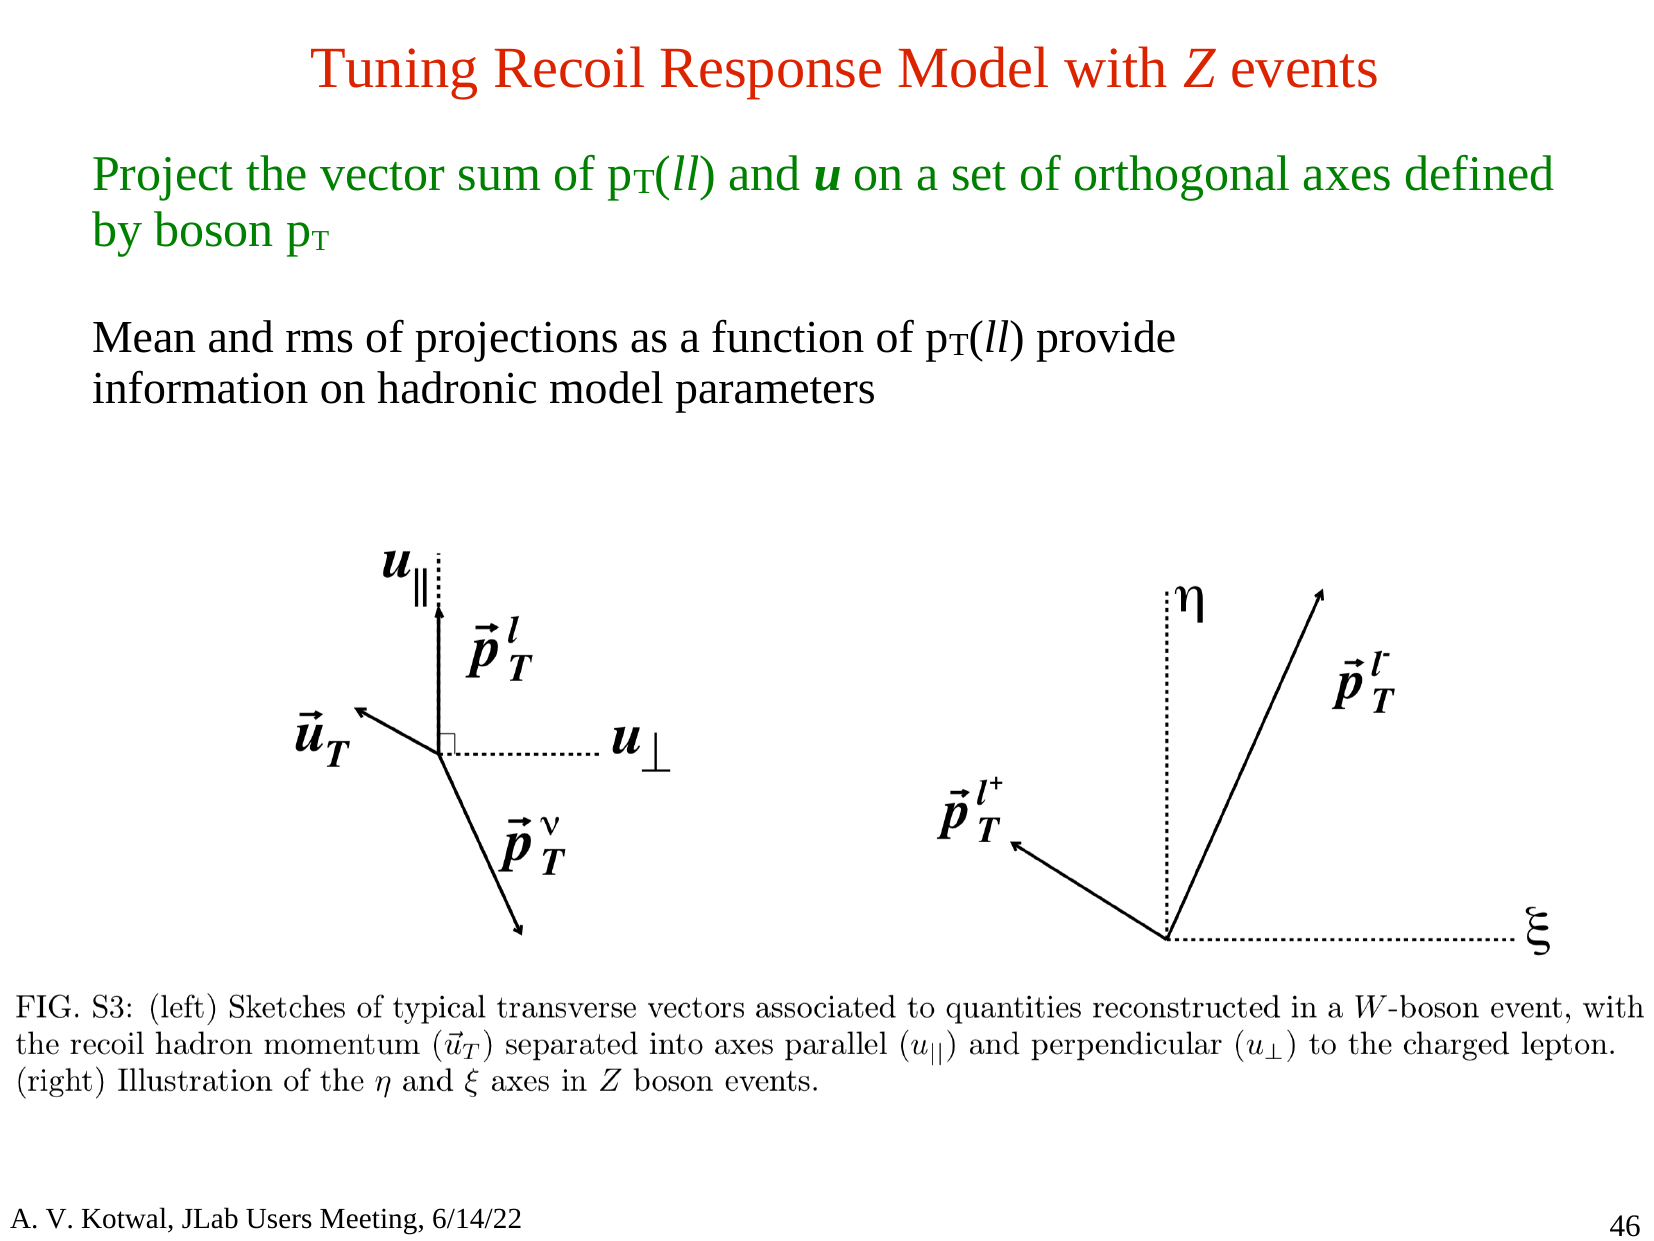

# Tuning Recoil Response Model with Z events
Project the vector sum of pT(ll) and u on a set of orthogonal axes defined
by boson pT
Mean and rms of projections as a function of pT(ll) provide
information on hadronic model parameters
A. V. Kotwal, JLab Users Meeting, 6/14/22